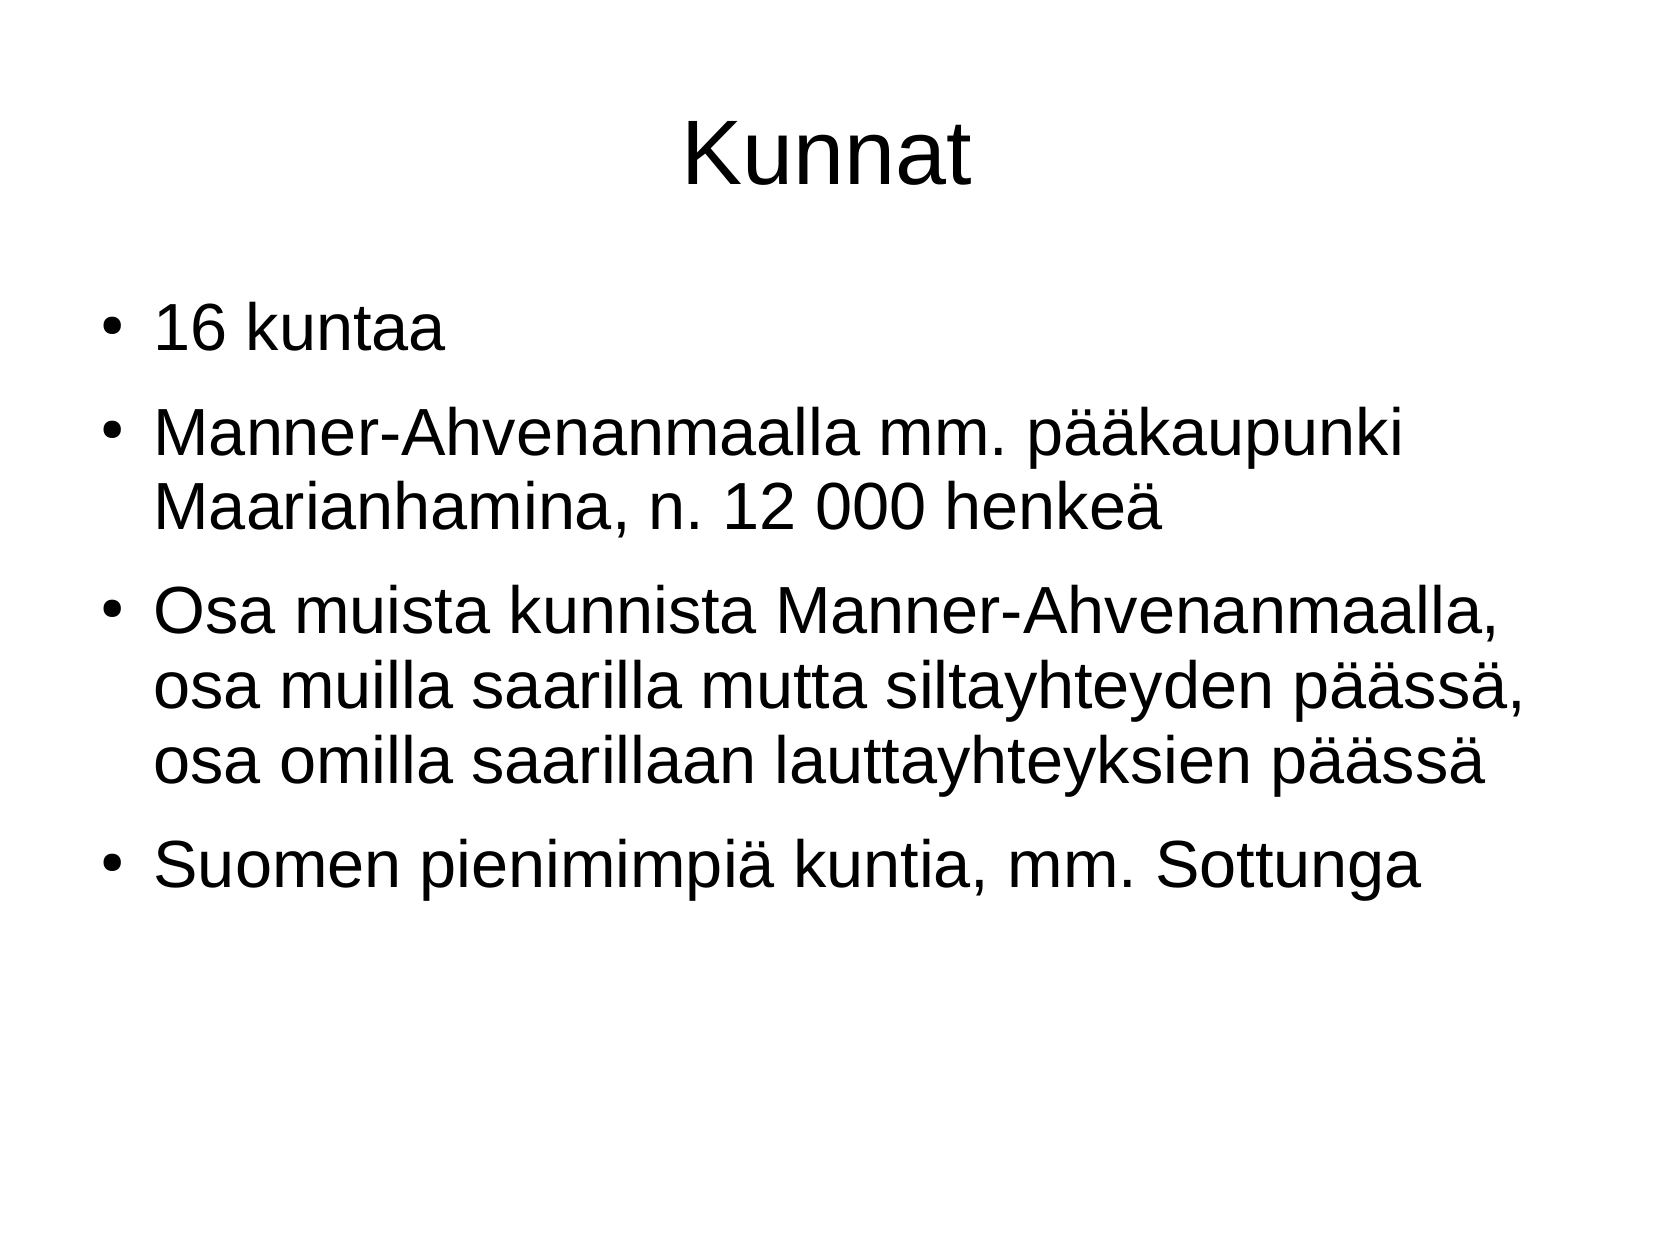

# Kunnat
16 kuntaa
Manner-Ahvenanmaalla mm. pääkaupunki Maarianhamina, n. 12 000 henkeä
Osa muista kunnista Manner-Ahvenanmaalla, osa muilla saarilla mutta siltayhteyden päässä, osa omilla saarillaan lauttayhteyksien päässä
Suomen pienimimpiä kuntia, mm. Sottunga